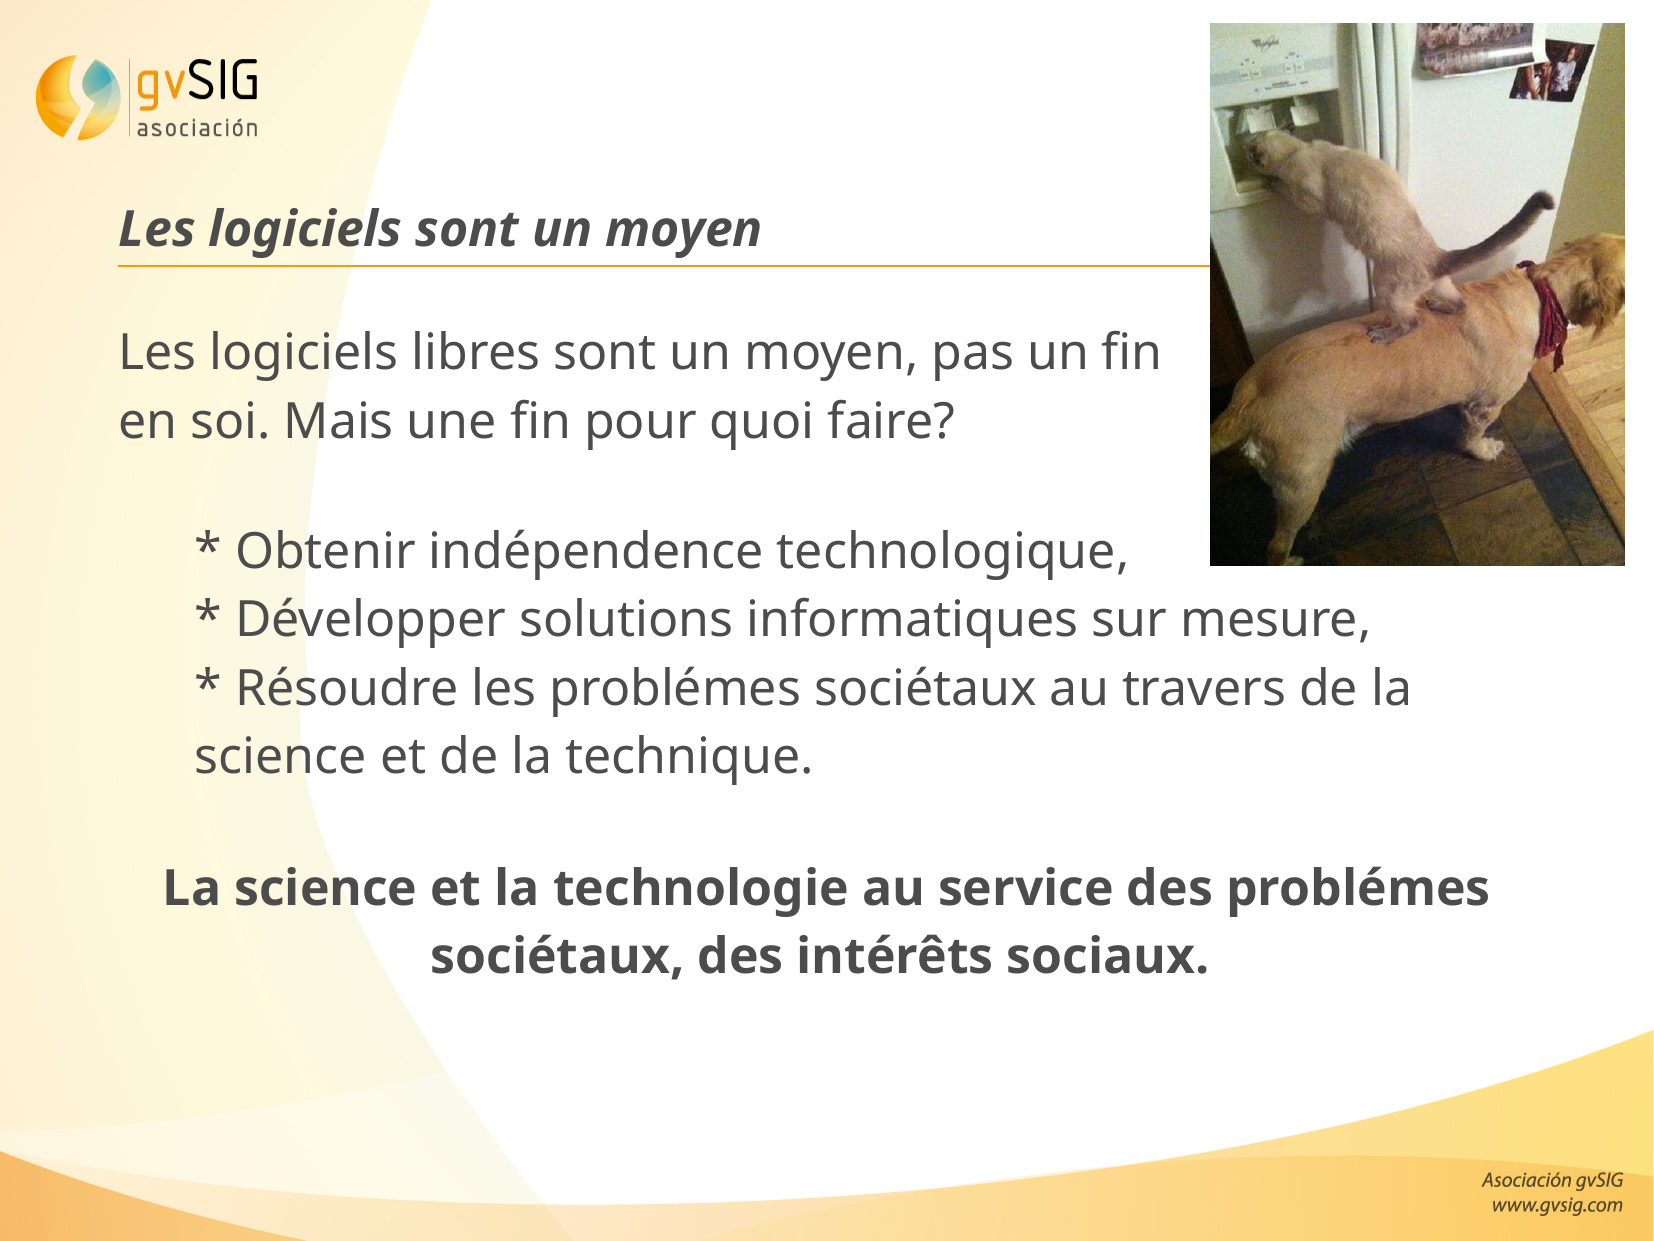

# Les logiciels sont un moyen
Les logiciels libres sont un moyen, pas un fin en soi. Mais une fin pour quoi faire?
		* Obtenir indépendence technologique,
		* Développer solutions informatiques sur mesure,
		* Résoudre les problémes sociétaux au travers de la 				science et de la technique.
La science et la technologie au service des problémes sociétaux, des intérêts sociaux.